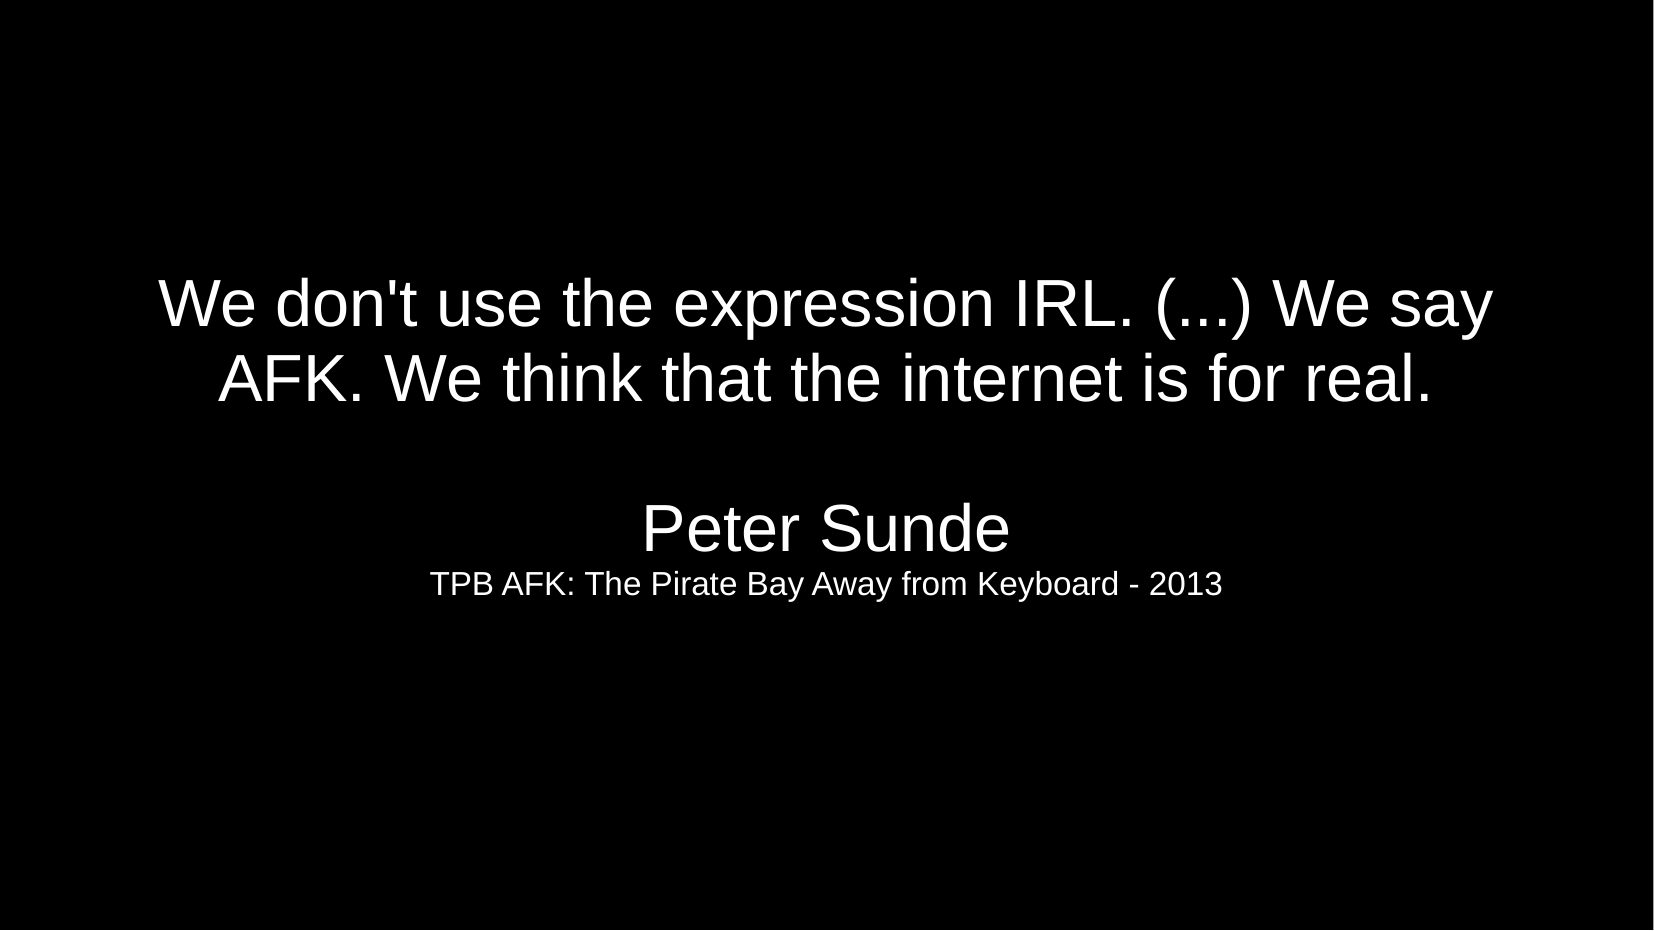

# We don't use the expression IRL. (...) We say AFK. We think that the internet is for real.
Peter Sunde
TPB AFK: The Pirate Bay Away from Keyboard - 2013